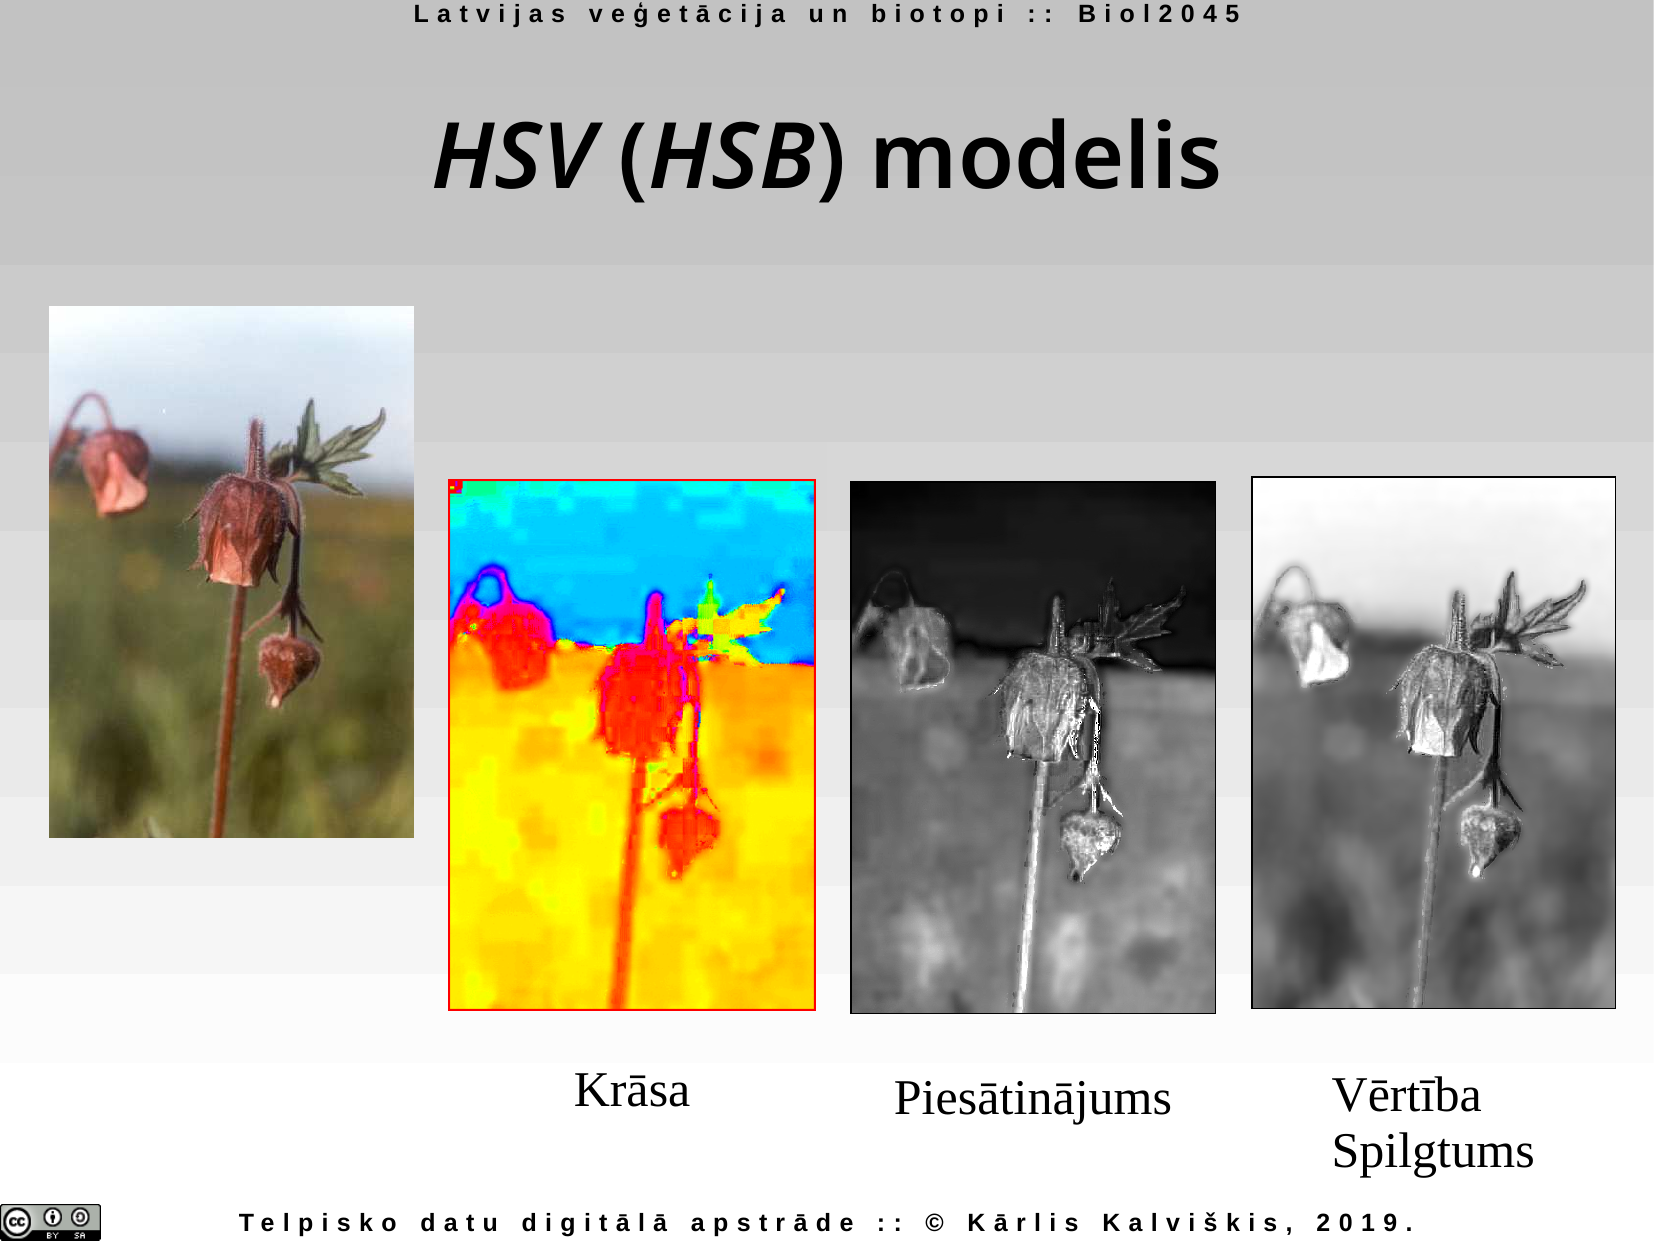

# HSV (HSB) modelis
Krāsa
Vērtība
Spilgtums
Piesātinājums